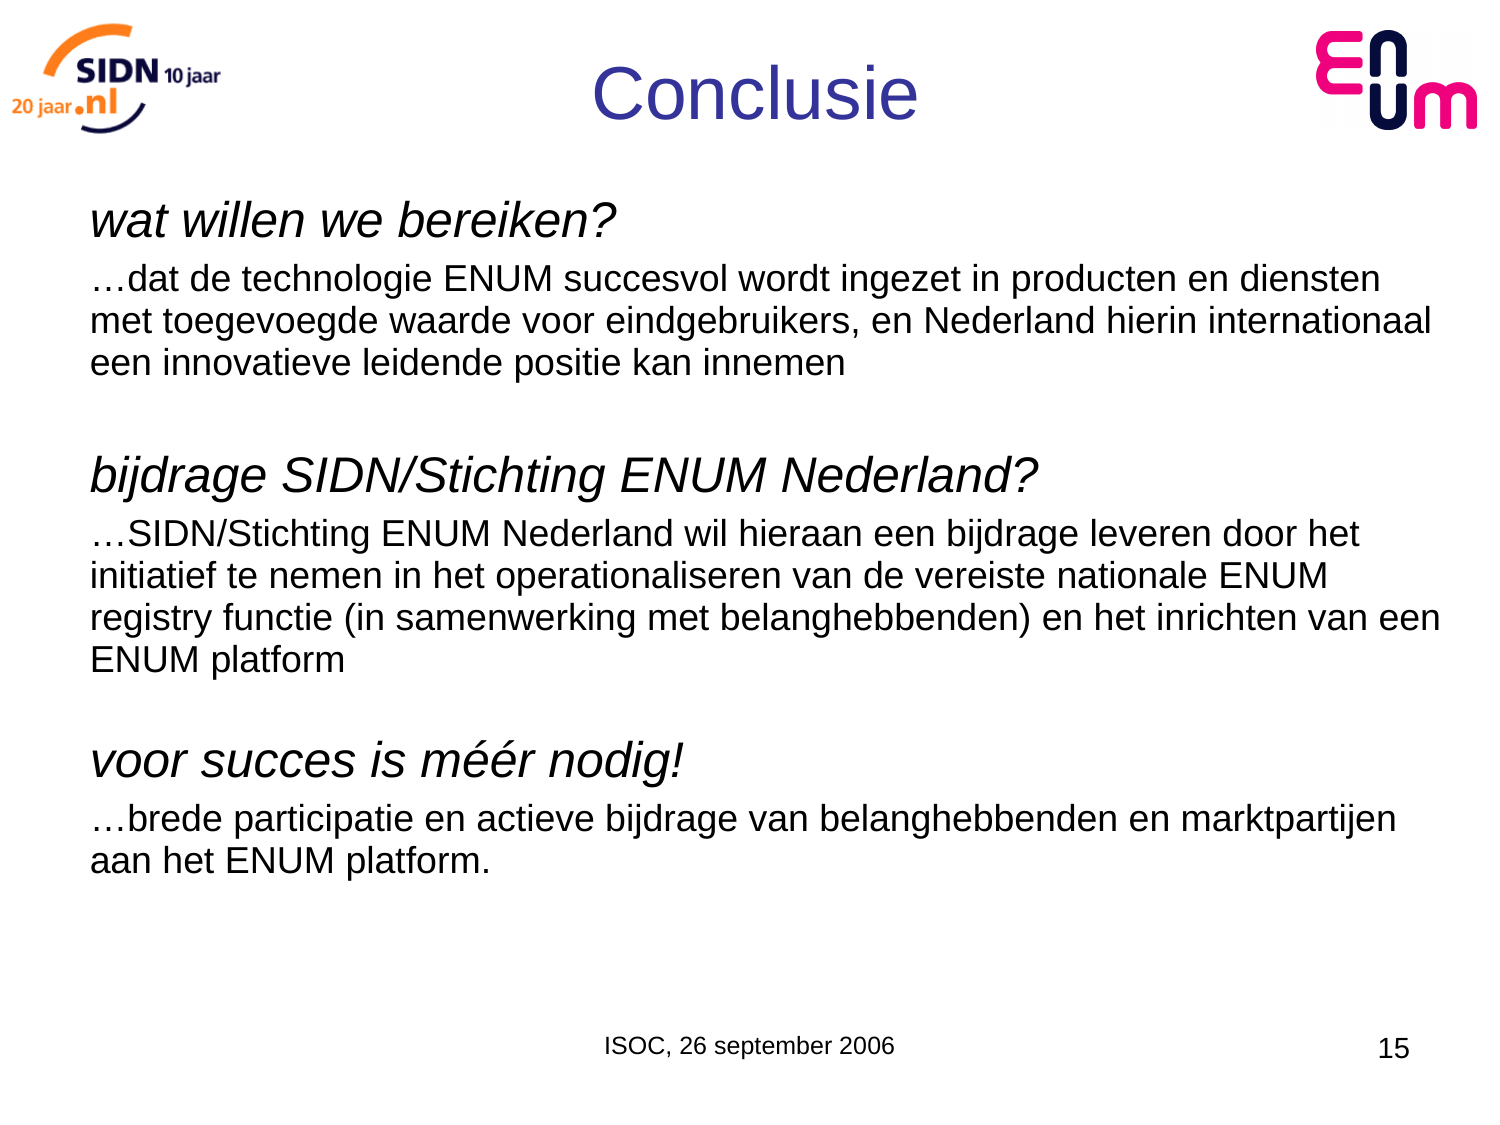

# Conclusie
wat willen we bereiken?
…dat de technologie ENUM succesvol wordt ingezet in producten en diensten met toegevoegde waarde voor eindgebruikers, en Nederland hierin internationaal een innovatieve leidende positie kan innemen
bijdrage SIDN/Stichting ENUM Nederland?
…SIDN/Stichting ENUM Nederland wil hieraan een bijdrage leveren door het initiatief te nemen in het operationaliseren van de vereiste nationale ENUM registry functie (in samenwerking met belanghebbenden) en het inrichten van een ENUM platform
voor succes is méér nodig!
…brede participatie en actieve bijdrage van belanghebbenden en marktpartijen aan het ENUM platform.
ISOC, 26 september 2006
15